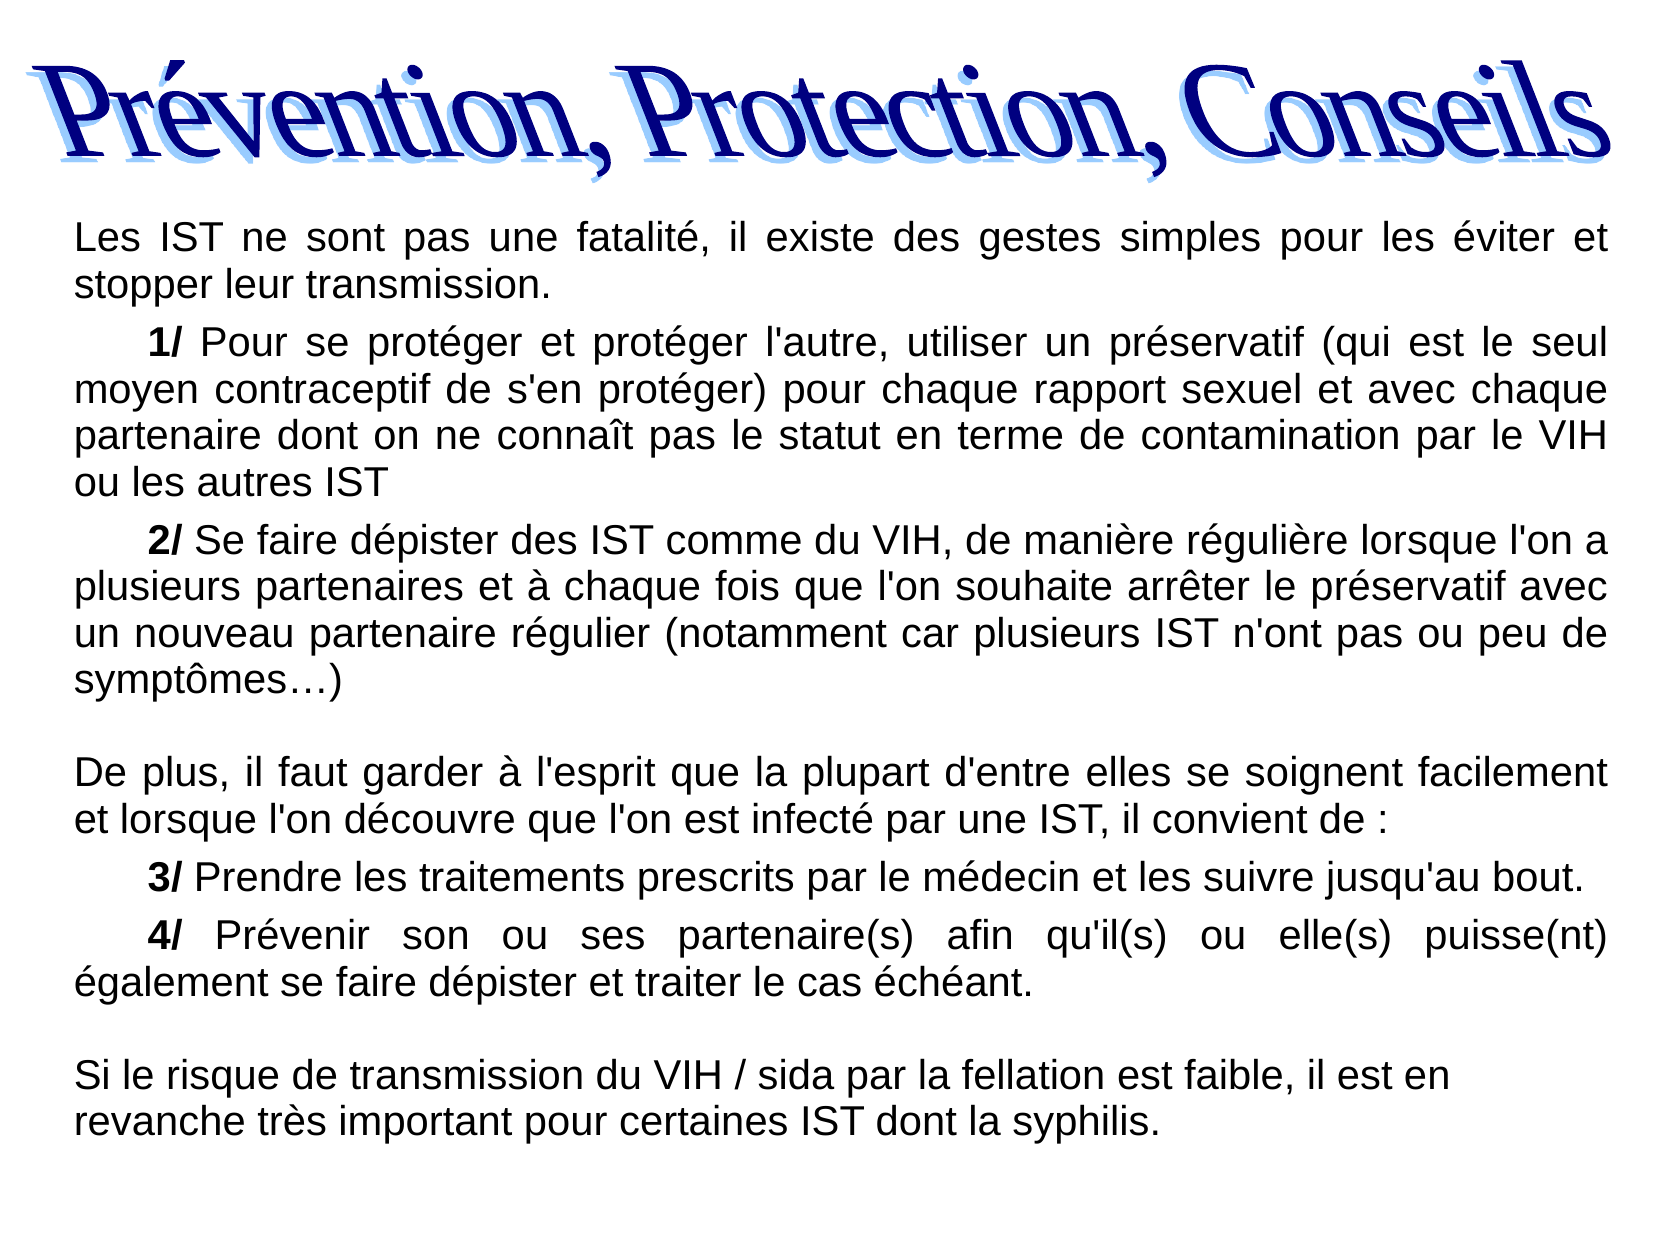

Prévention, Protection, Conseils
Les IST ne sont pas une fatalité, il existe des gestes simples pour les éviter et stopper leur transmission.
	1/ Pour se protéger et protéger l'autre, utiliser un préservatif (qui est le seul moyen contraceptif de s'en protéger) pour chaque rapport sexuel et avec chaque partenaire dont on ne connaît pas le statut en terme de contamination par le VIH ou les autres IST
	2/ Se faire dépister des IST comme du VIH, de manière régulière lorsque l'on a plusieurs partenaires et à chaque fois que l'on souhaite arrêter le préservatif avec un nouveau partenaire régulier (notamment car plusieurs IST n'ont pas ou peu de symptômes…)
De plus, il faut garder à l'esprit que la plupart d'entre elles se soignent facilement et lorsque l'on découvre que l'on est infecté par une IST, il convient de :
	3/ Prendre les traitements prescrits par le médecin et les suivre jusqu'au bout.
	4/ Prévenir son ou ses partenaire(s) afin qu'il(s) ou elle(s) puisse(nt) également se faire dépister et traiter le cas échéant.
Si le risque de transmission du VIH / sida par la fellation est faible, il est en revanche très important pour certaines IST dont la syphilis.